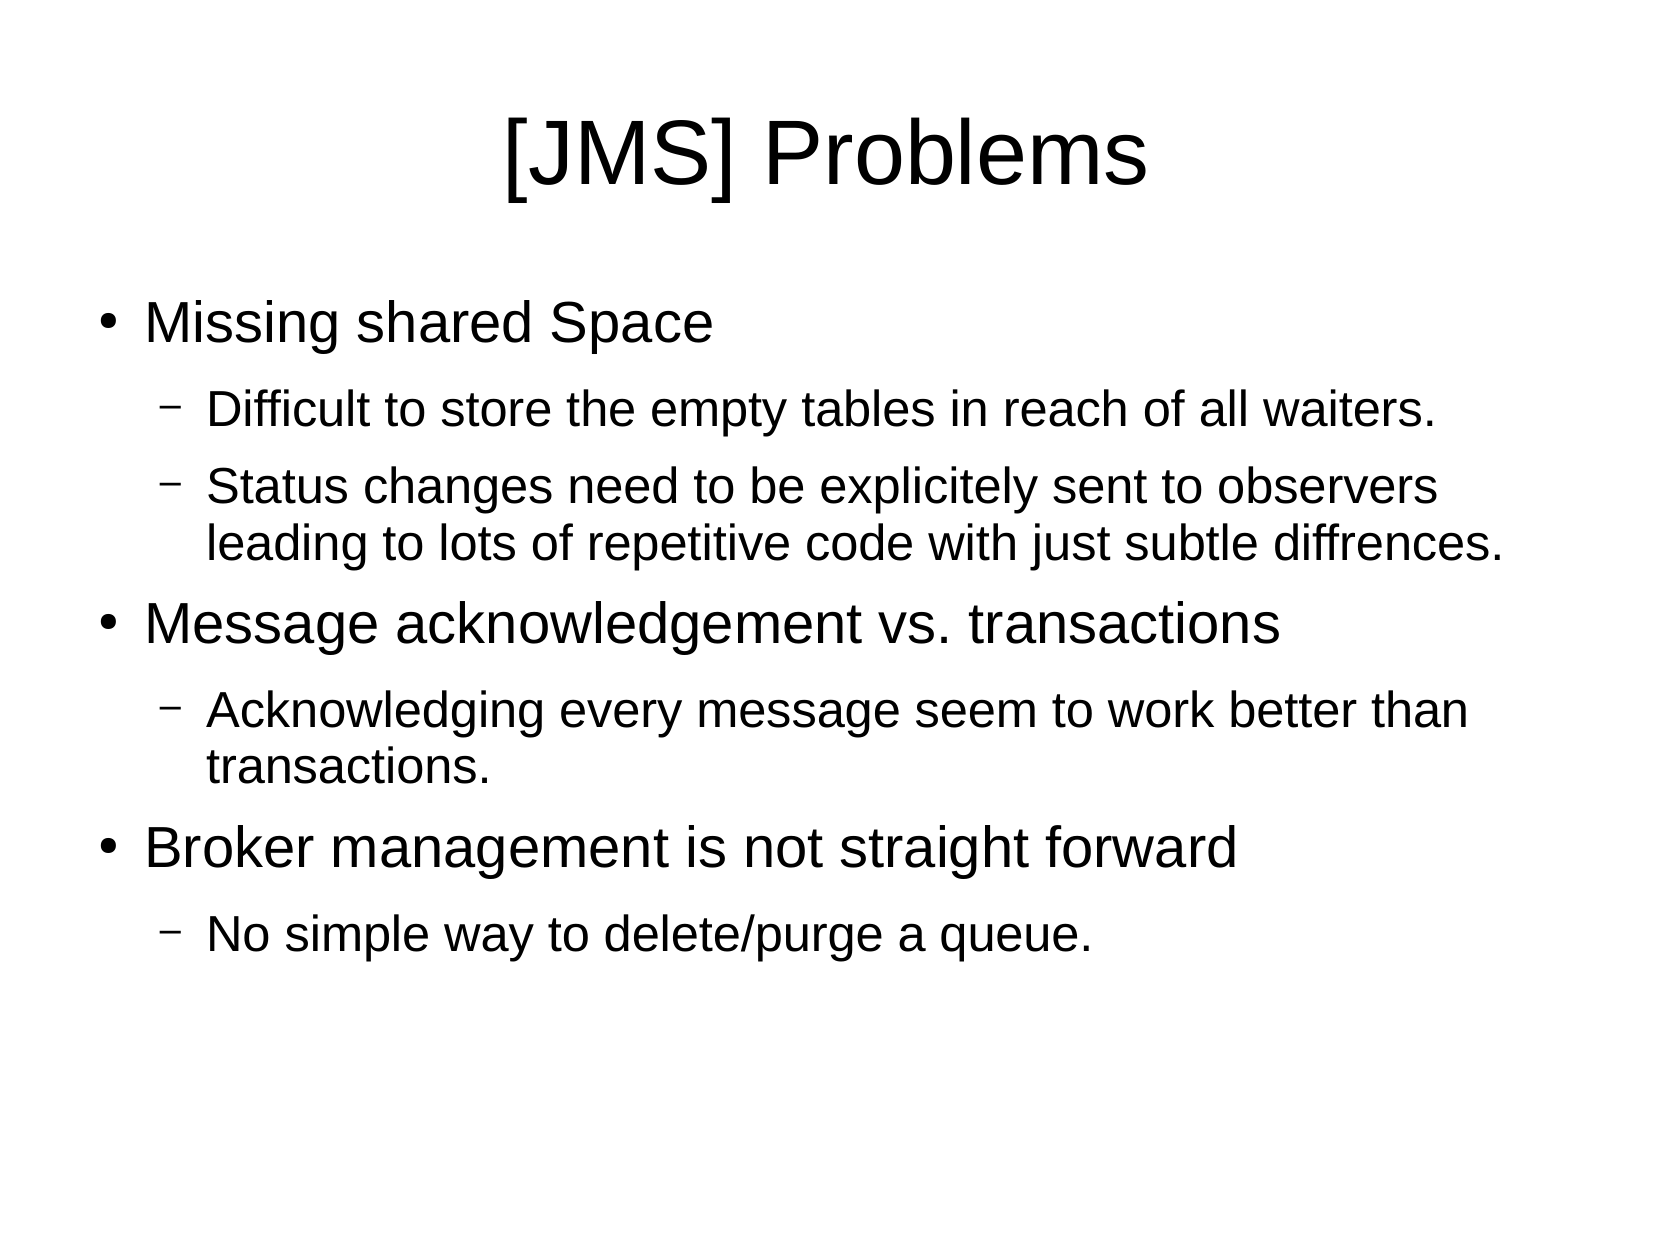

# [JMS] Problems
Missing shared Space
Difficult to store the empty tables in reach of all waiters.
Status changes need to be explicitely sent to observers leading to lots of repetitive code with just subtle diffrences.
Message acknowledgement vs. transactions
Acknowledging every message seem to work better than transactions.
Broker management is not straight forward
No simple way to delete/purge a queue.